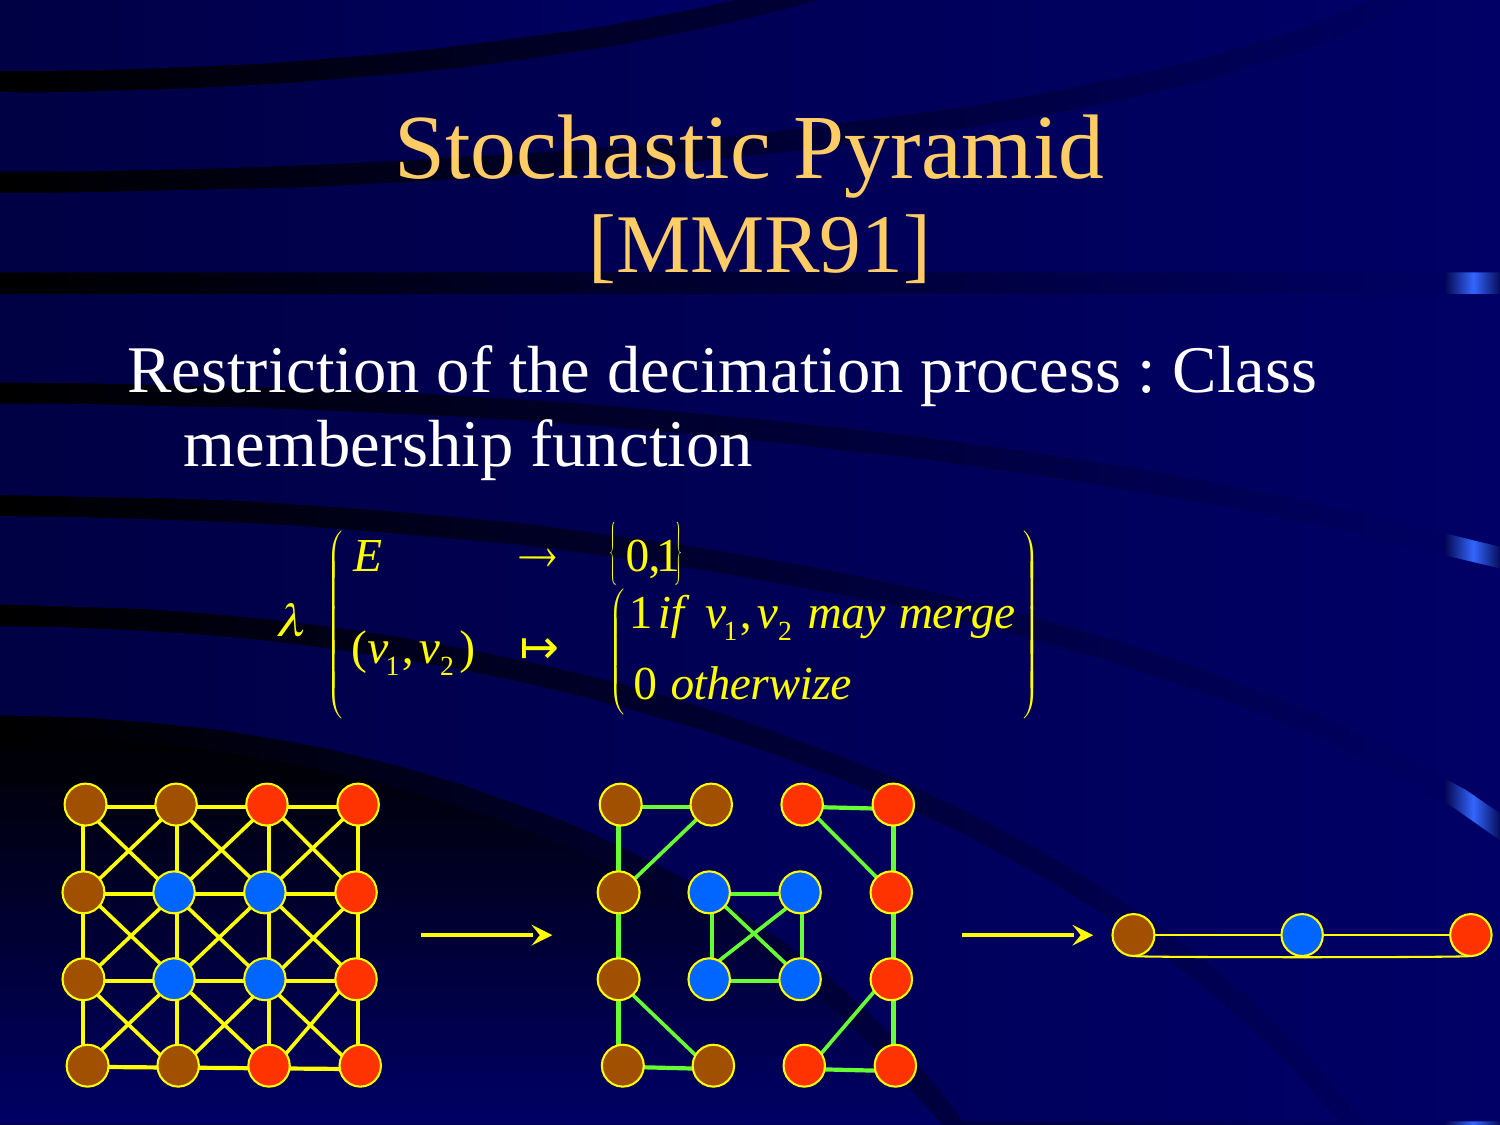

# Stochastic Pyramid [MMR91]
Restriction of the decimation process : Class membership function